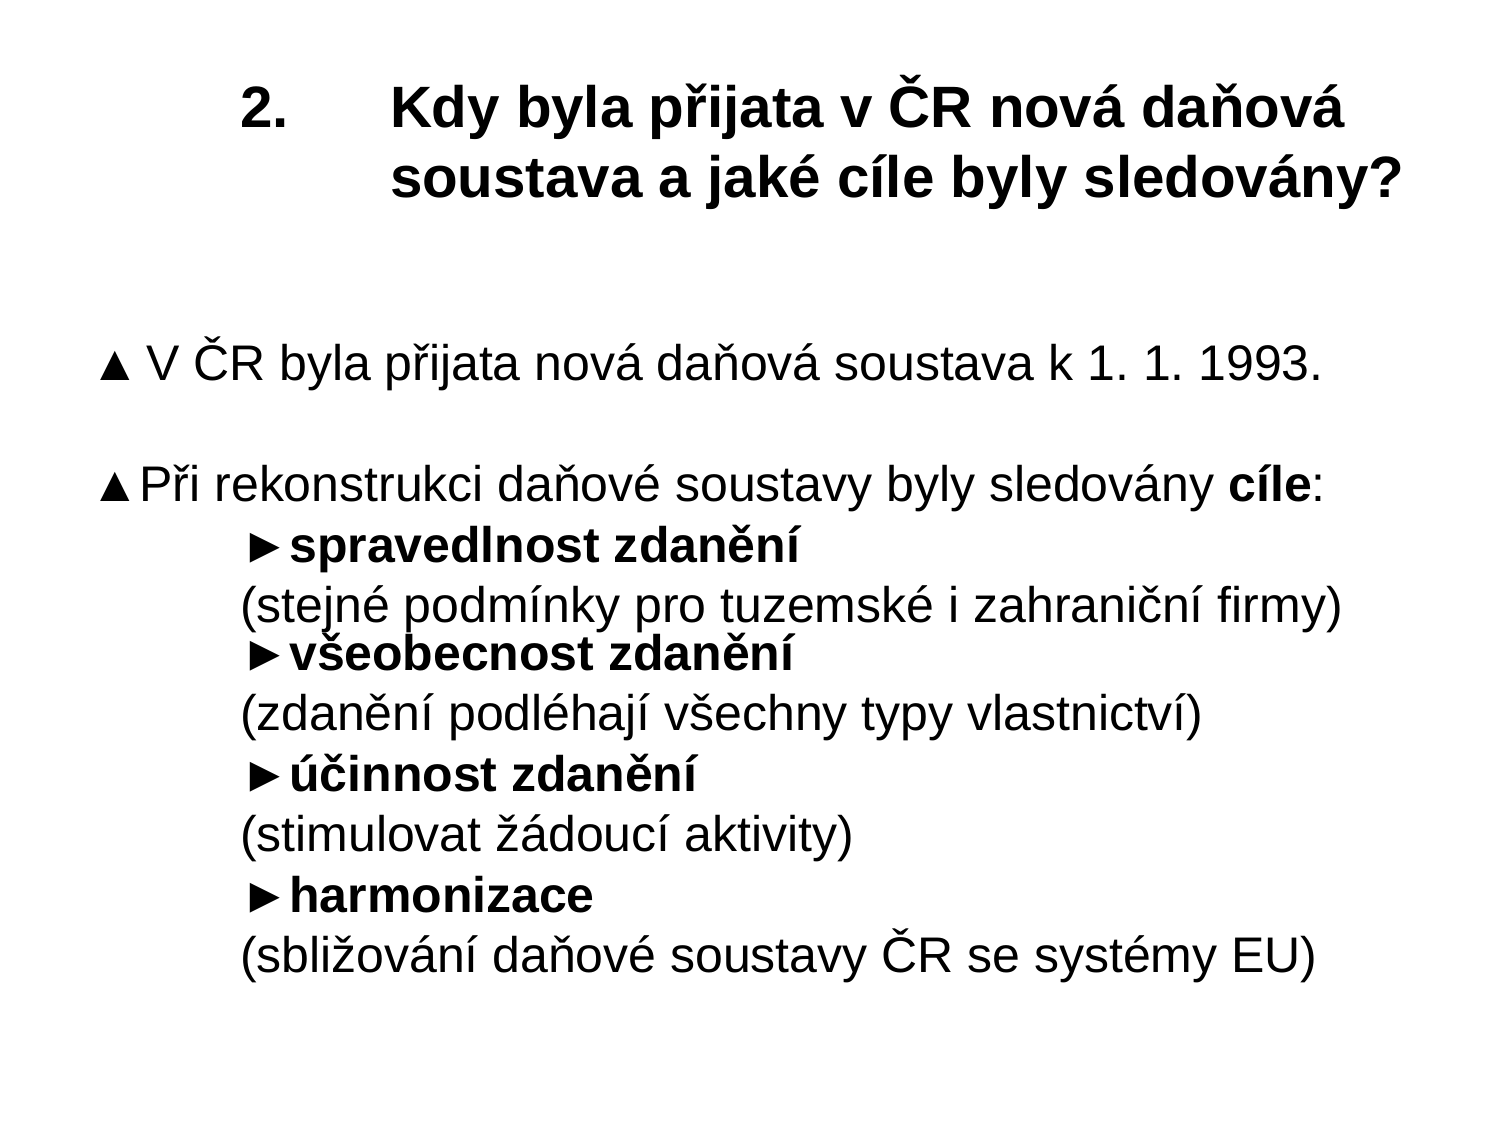

# 2.	Kdy byla přijata v ČR nová daňová soustava a jaké cíle byly sledovány?
▲	V ČR byla přijata nová daňová soustava k 1. 1. 1993.
▲Při rekonstrukci daňové soustavy byly sledovány cíle:
		►spravedlnost zdanění
		(stejné podmínky pro tuzemské i zahraniční firmy)	►všeobecnost zdanění
		(zdanění podléhají všechny typy vlastnictví)
		►účinnost zdanění
		(stimulovat žádoucí aktivity)
		►harmonizace
		(sbližování daňové soustavy ČR se systémy EU)